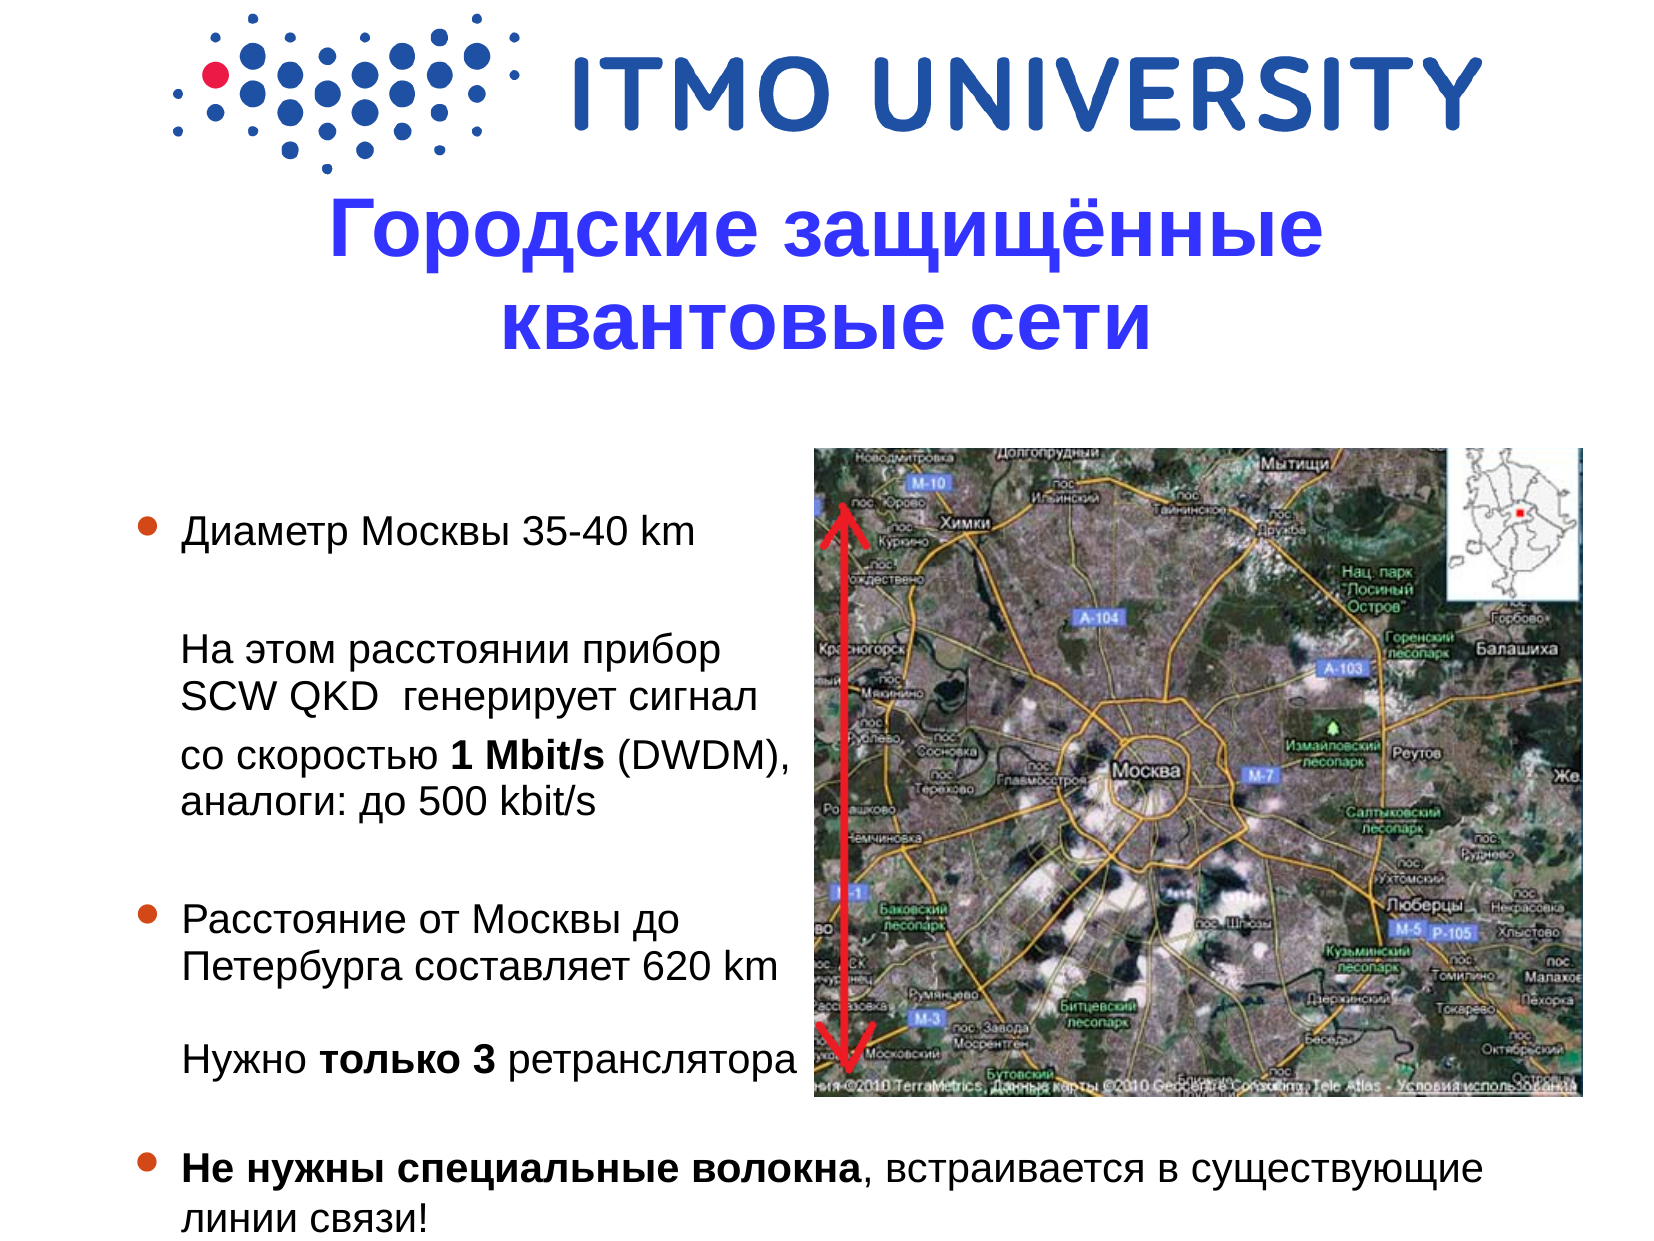

# Городские защищённые квантовые сети
Диаметр Москвы 35-40 km
На этом расстоянии прибор
SCW QKD генерирует сигнал
со скоростью 1 Mbit/s (DWDM),
аналоги: до 500 kbit/s
Расстояние от Москвы до
Петербурга составляет 620 km
Нужно только 3 ретранслятора
Не нужны специальные волокна, встраивается в существующие линии связи!